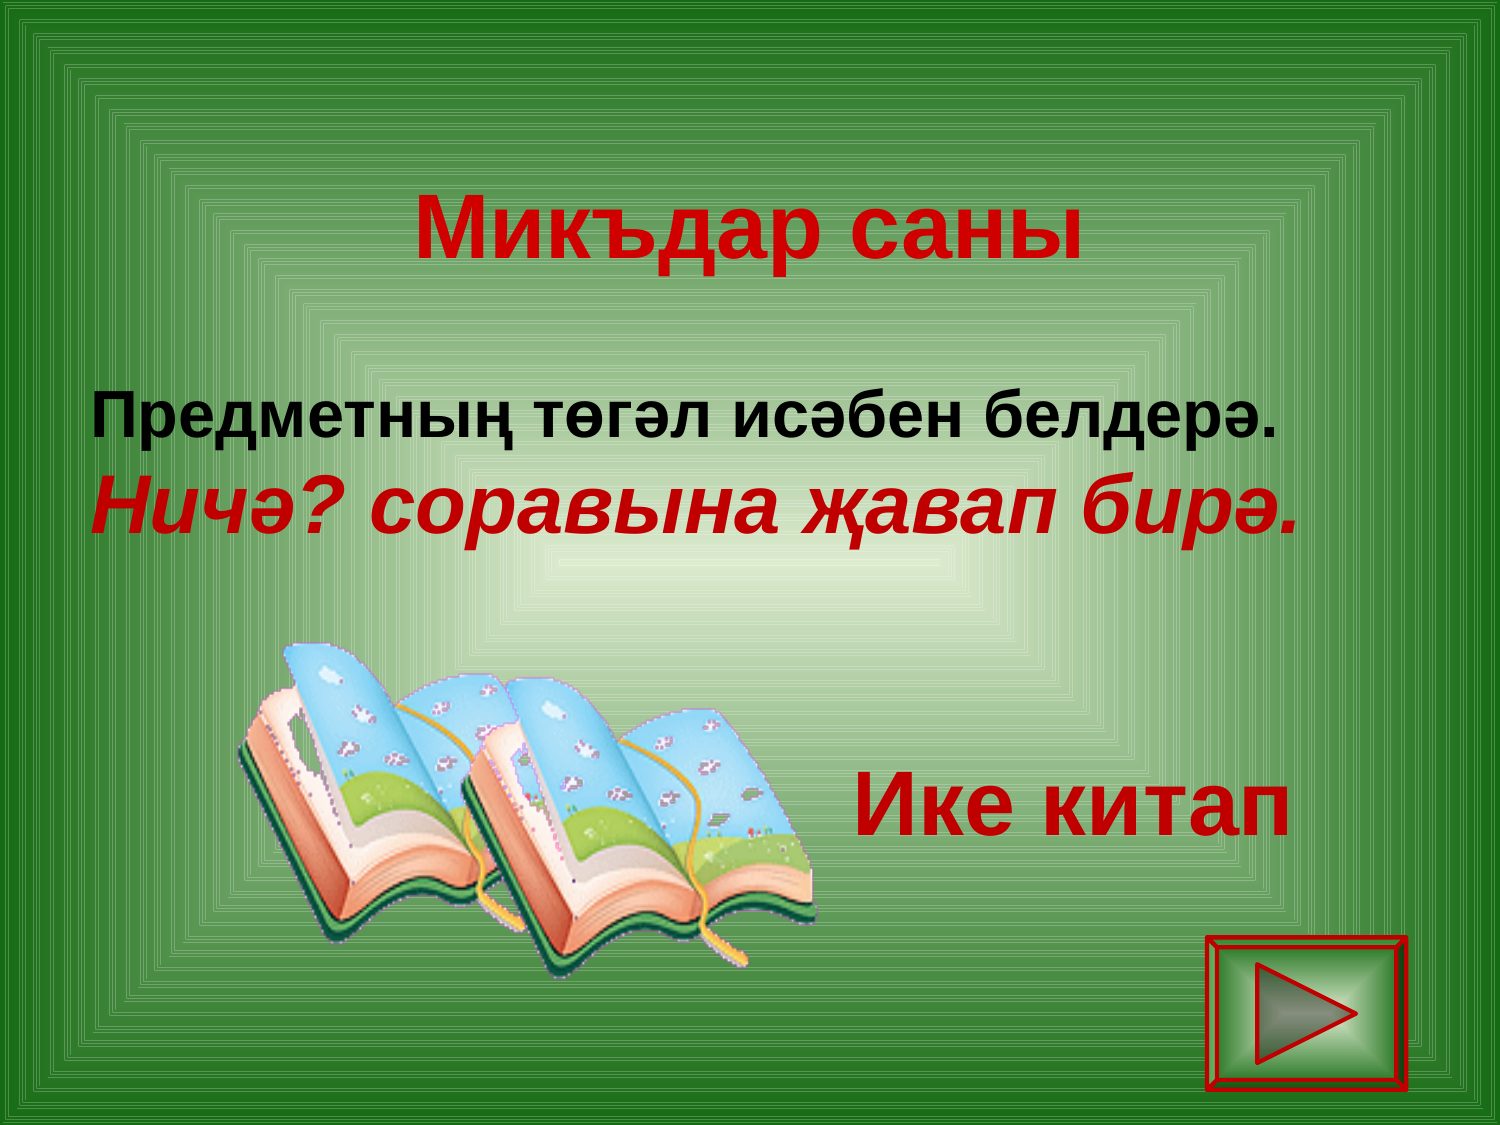

# Микъдар саны
Предметның төгәл исәбен белдерә. Ничә? соравына җавап бирә.
Ике китап